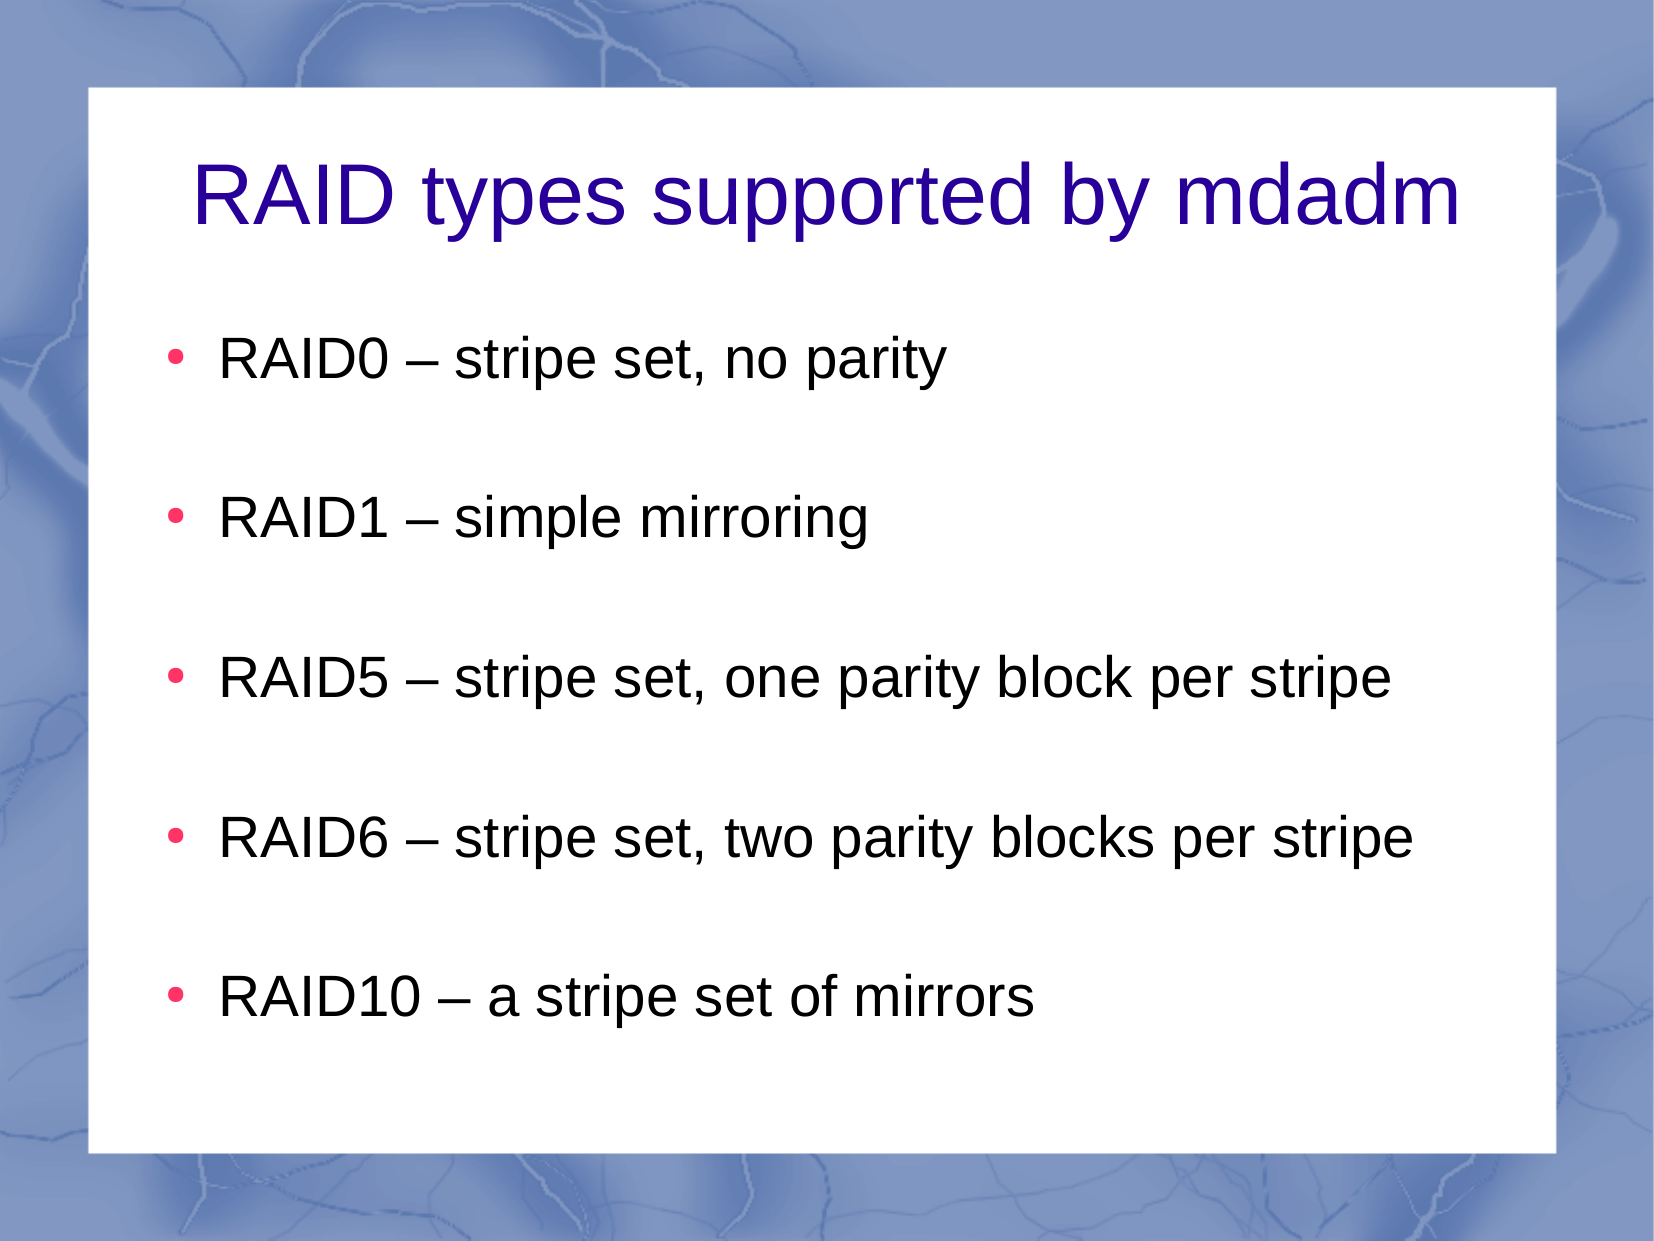

# RAID types supported by mdadm
RAID0 – stripe set, no parity
RAID1 – simple mirroring
RAID5 – stripe set, one parity block per stripe
RAID6 – stripe set, two parity blocks per stripe
RAID10 – a stripe set of mirrors